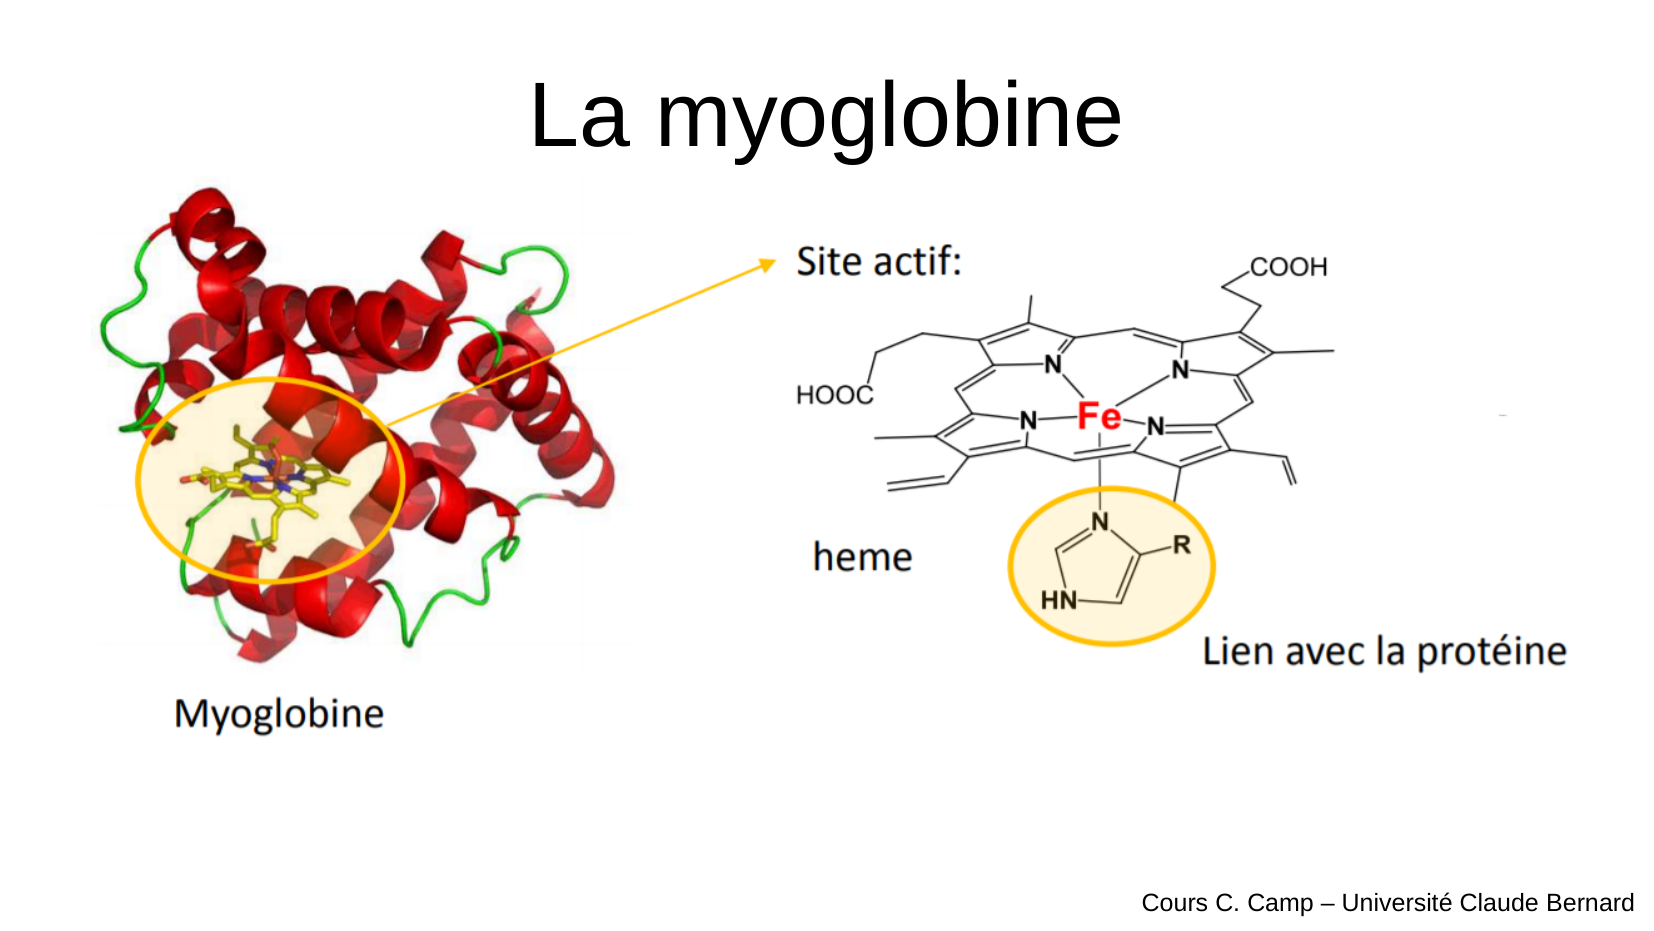

# La myoglobine
Cours C. Camp – Université Claude Bernard